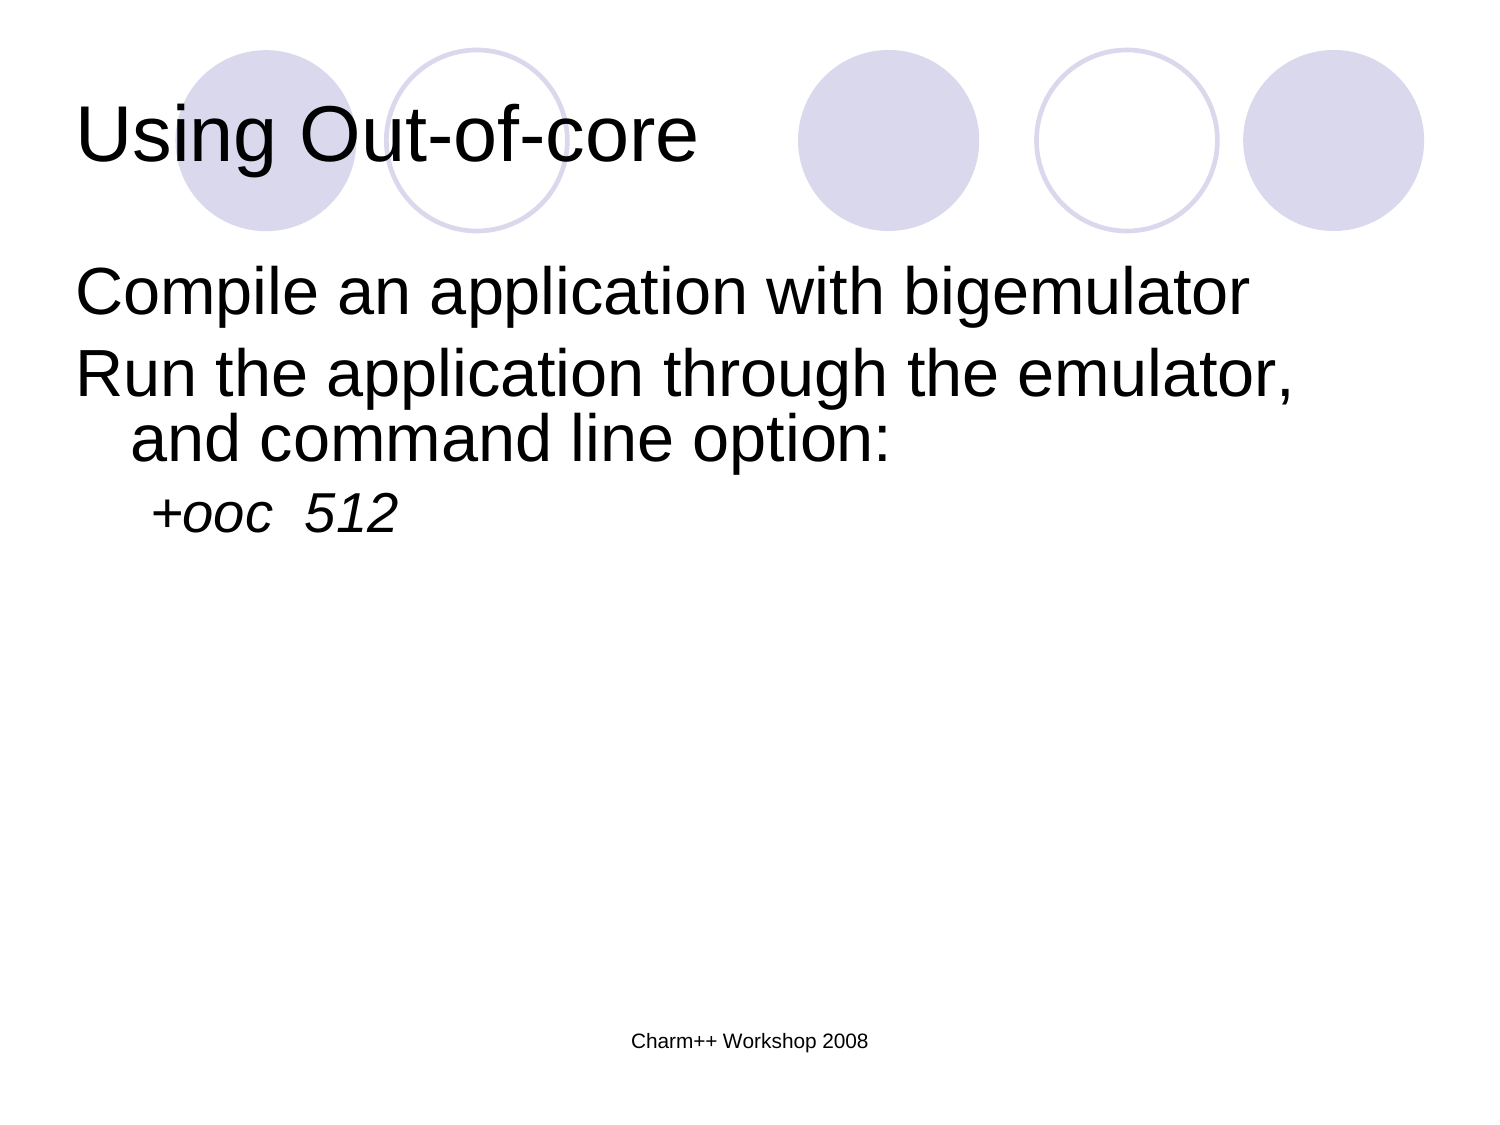

# Using Out-of-core
Compile an application with bigemulator
Run the application through the emulator, and command line option:
+ooc 512
Charm++ Workshop 2008